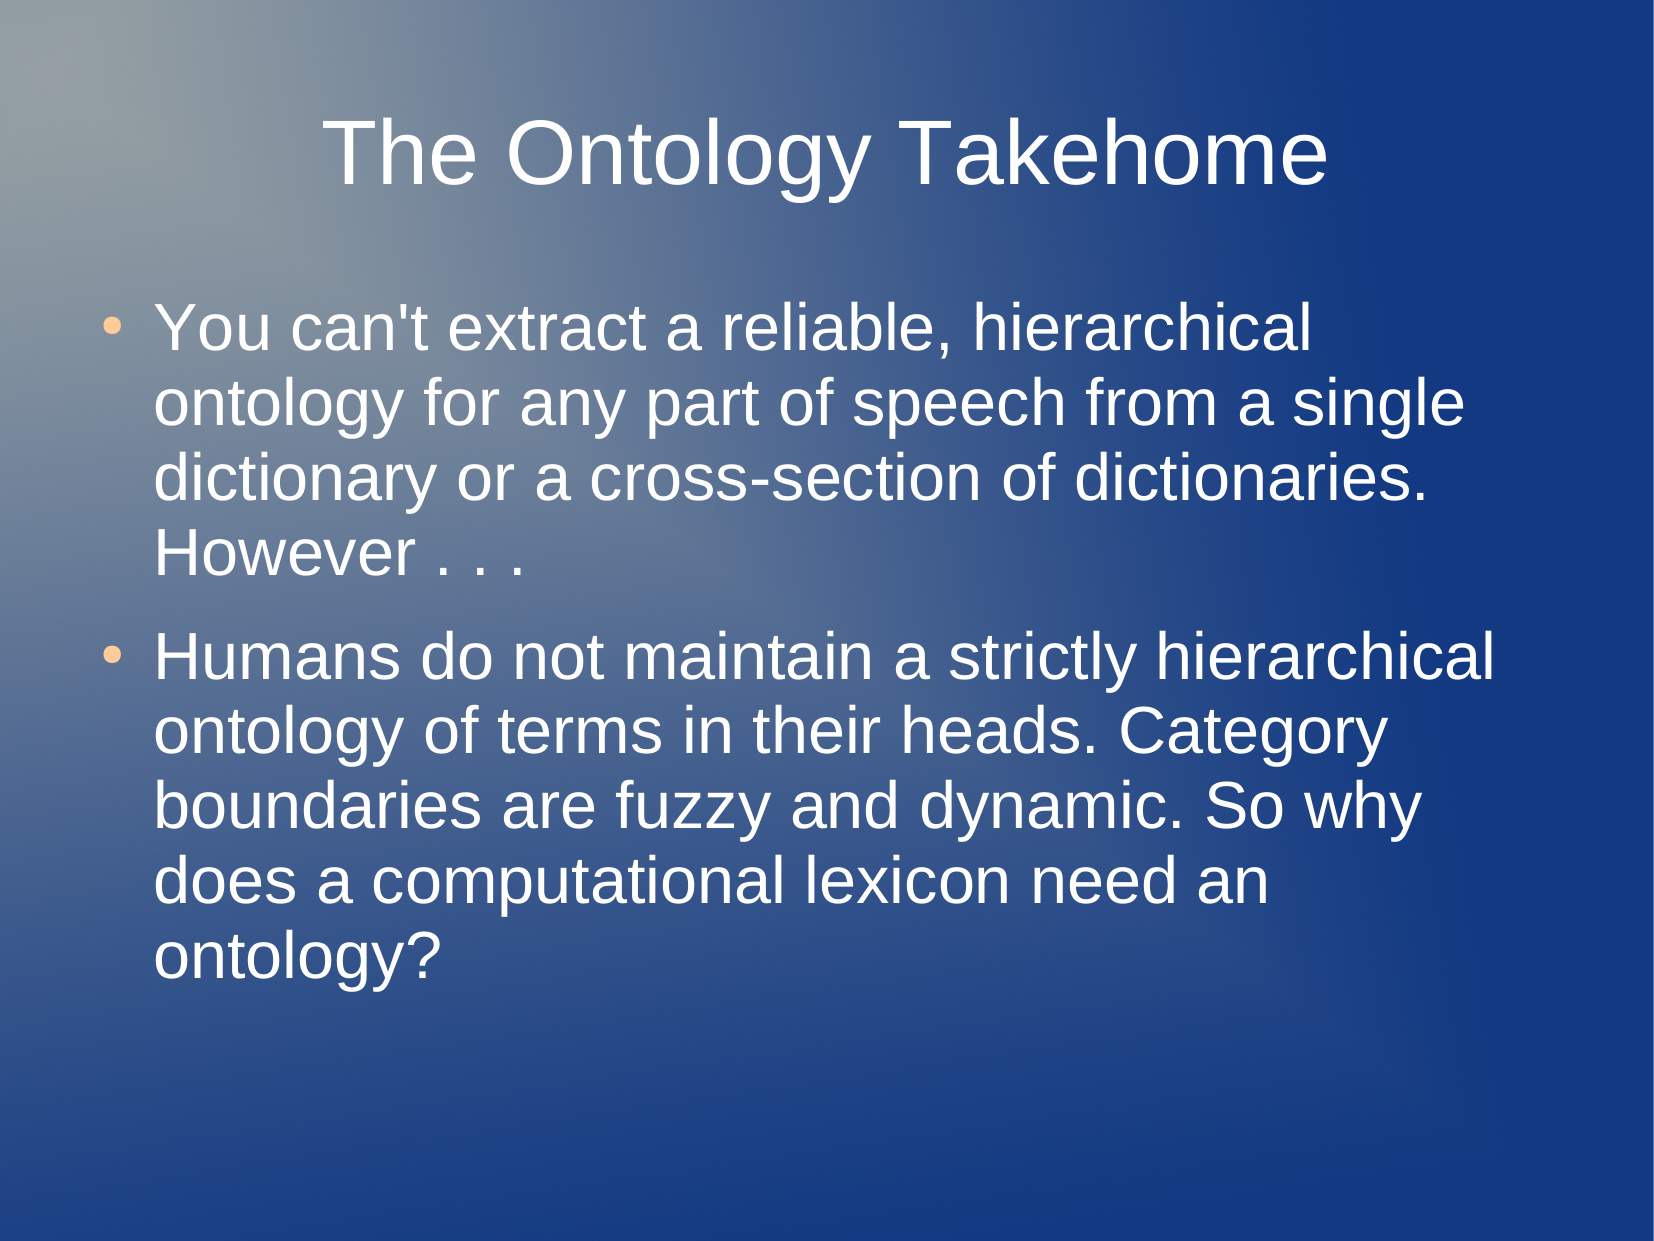

# The Ontology Takehome
You can't extract a reliable, hierarchical ontology for any part of speech from a single dictionary or a cross-section of dictionaries. However . . .
Humans do not maintain a strictly hierarchical ontology of terms in their heads. Category boundaries are fuzzy and dynamic. So why does a computational lexicon need an ontology?